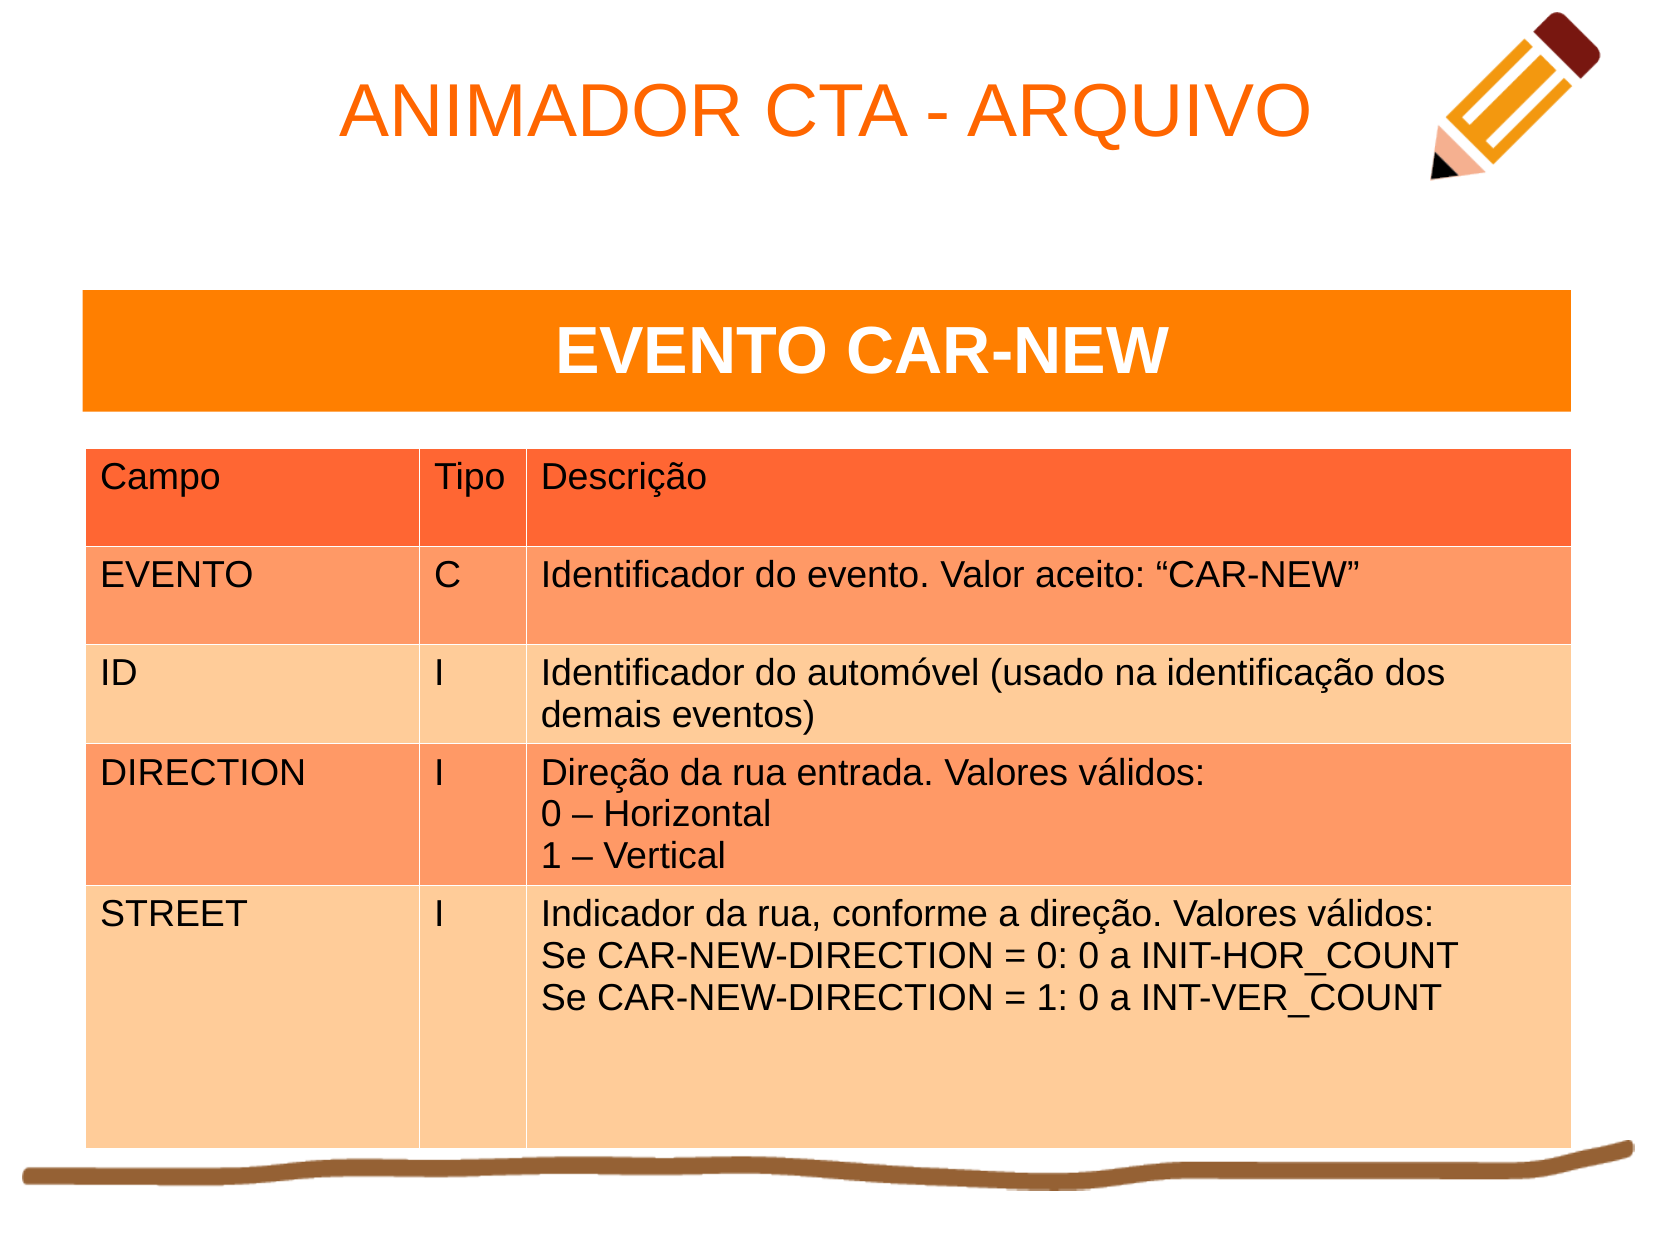

# ANIMADOR CTA - ARQUIVO
EVENTO CAR-NEW
| Campo | Tipo | Descrição |
| --- | --- | --- |
| EVENTO | C | Identificador do evento. Valor aceito: “CAR-NEW” |
| ID | I | Identificador do automóvel (usado na identificação dos demais eventos) |
| DIRECTION | I | Direção da rua entrada. Valores válidos: 0 – Horizontal 1 – Vertical |
| STREET | I | Indicador da rua, conforme a direção. Valores válidos: Se CAR-NEW-DIRECTION = 0: 0 a INIT-HOR\_COUNT Se CAR-NEW-DIRECTION = 1: 0 a INT-VER\_COUNT |